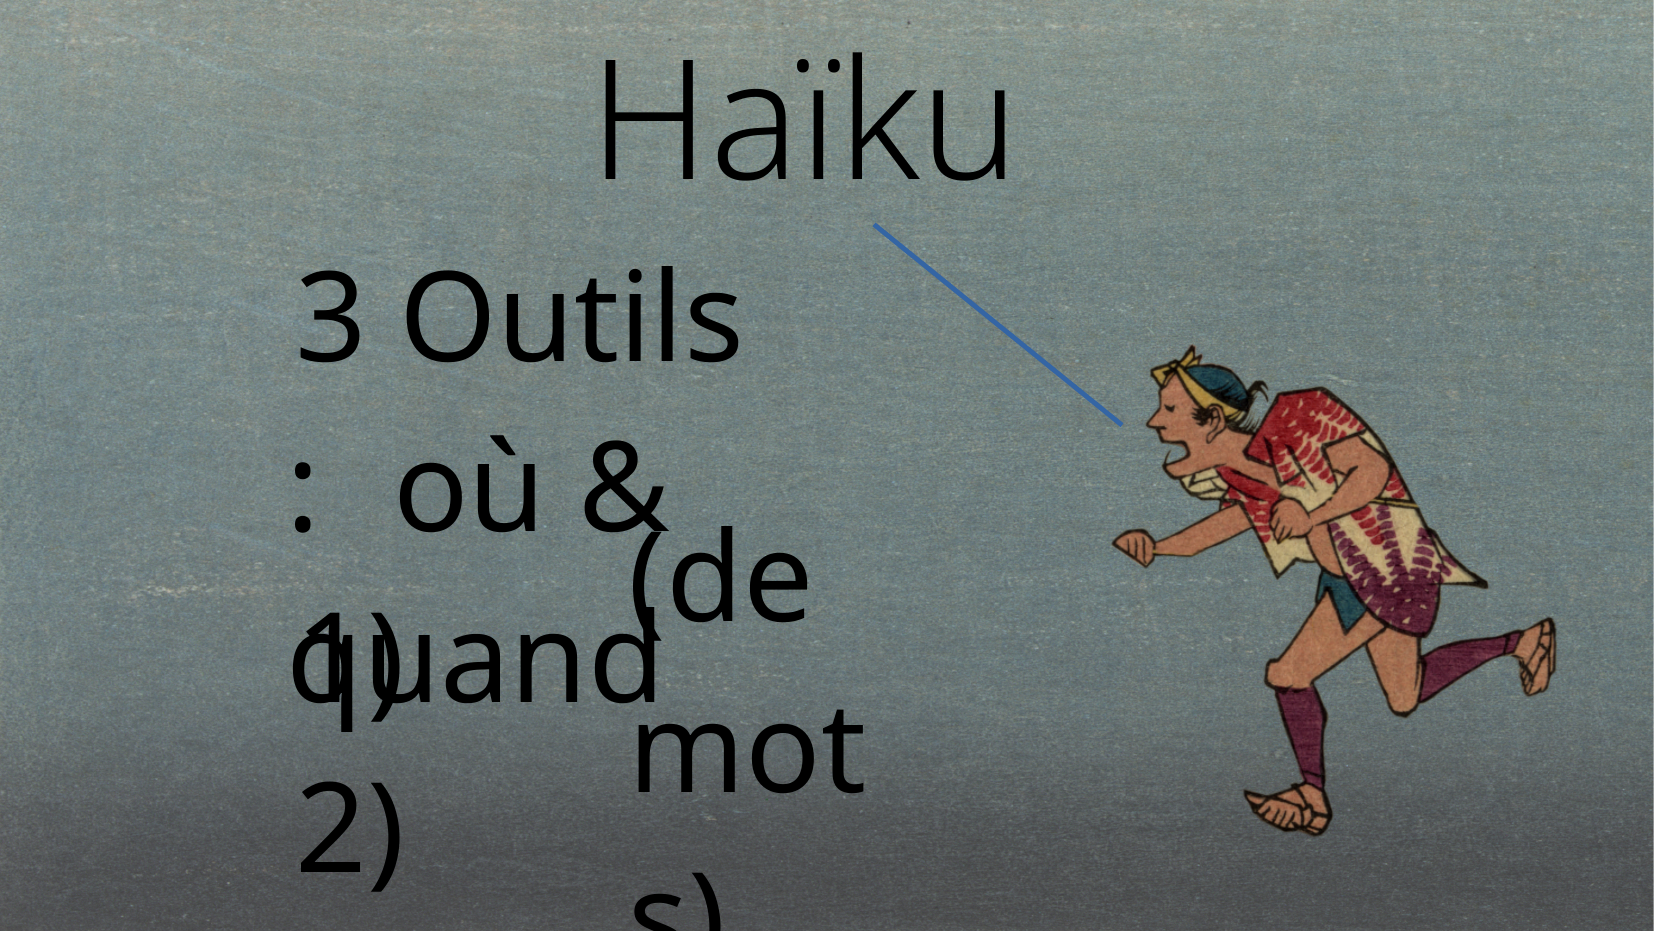

# Haïku
 où & quand
 économie
 une petite surprise
3 Outils :
1)
2)
3)
(de mots)